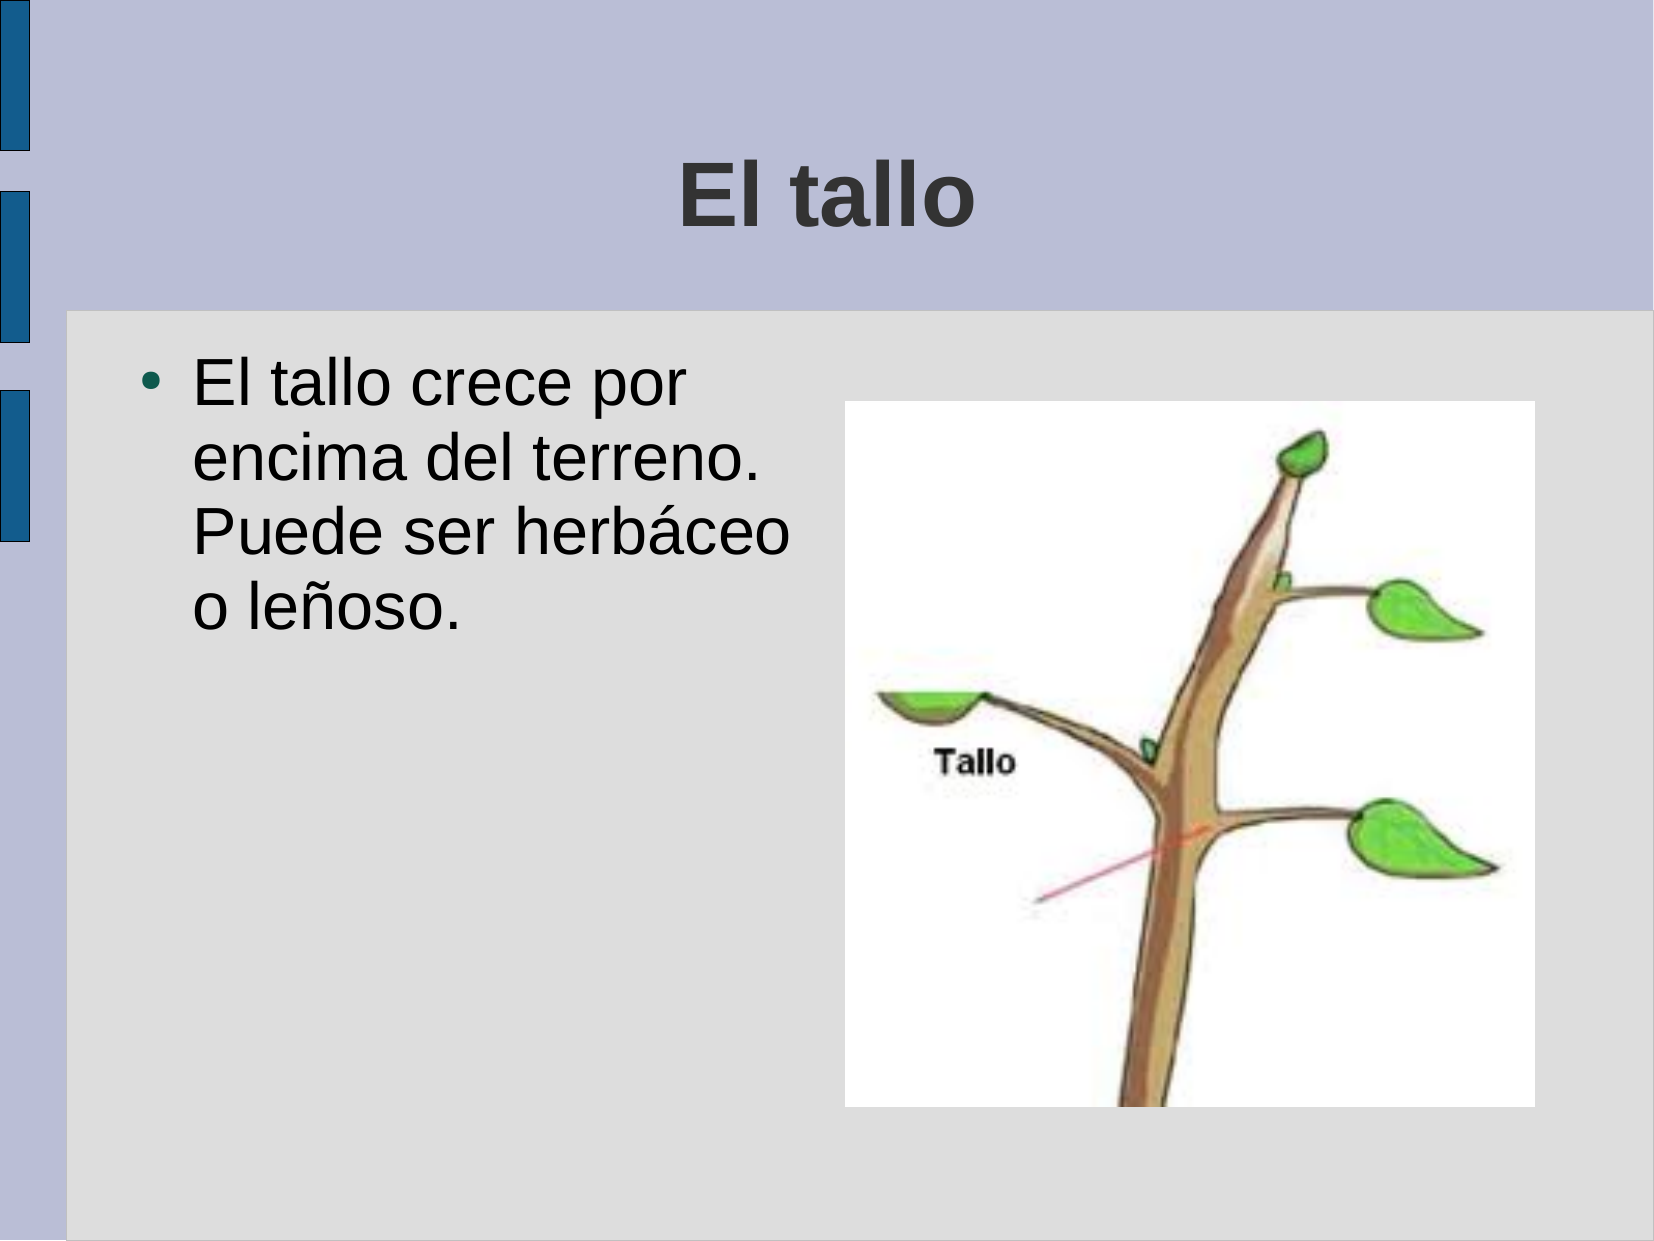

# El tallo
El tallo crece por encima del terreno. Puede ser herbáceo o leñoso.